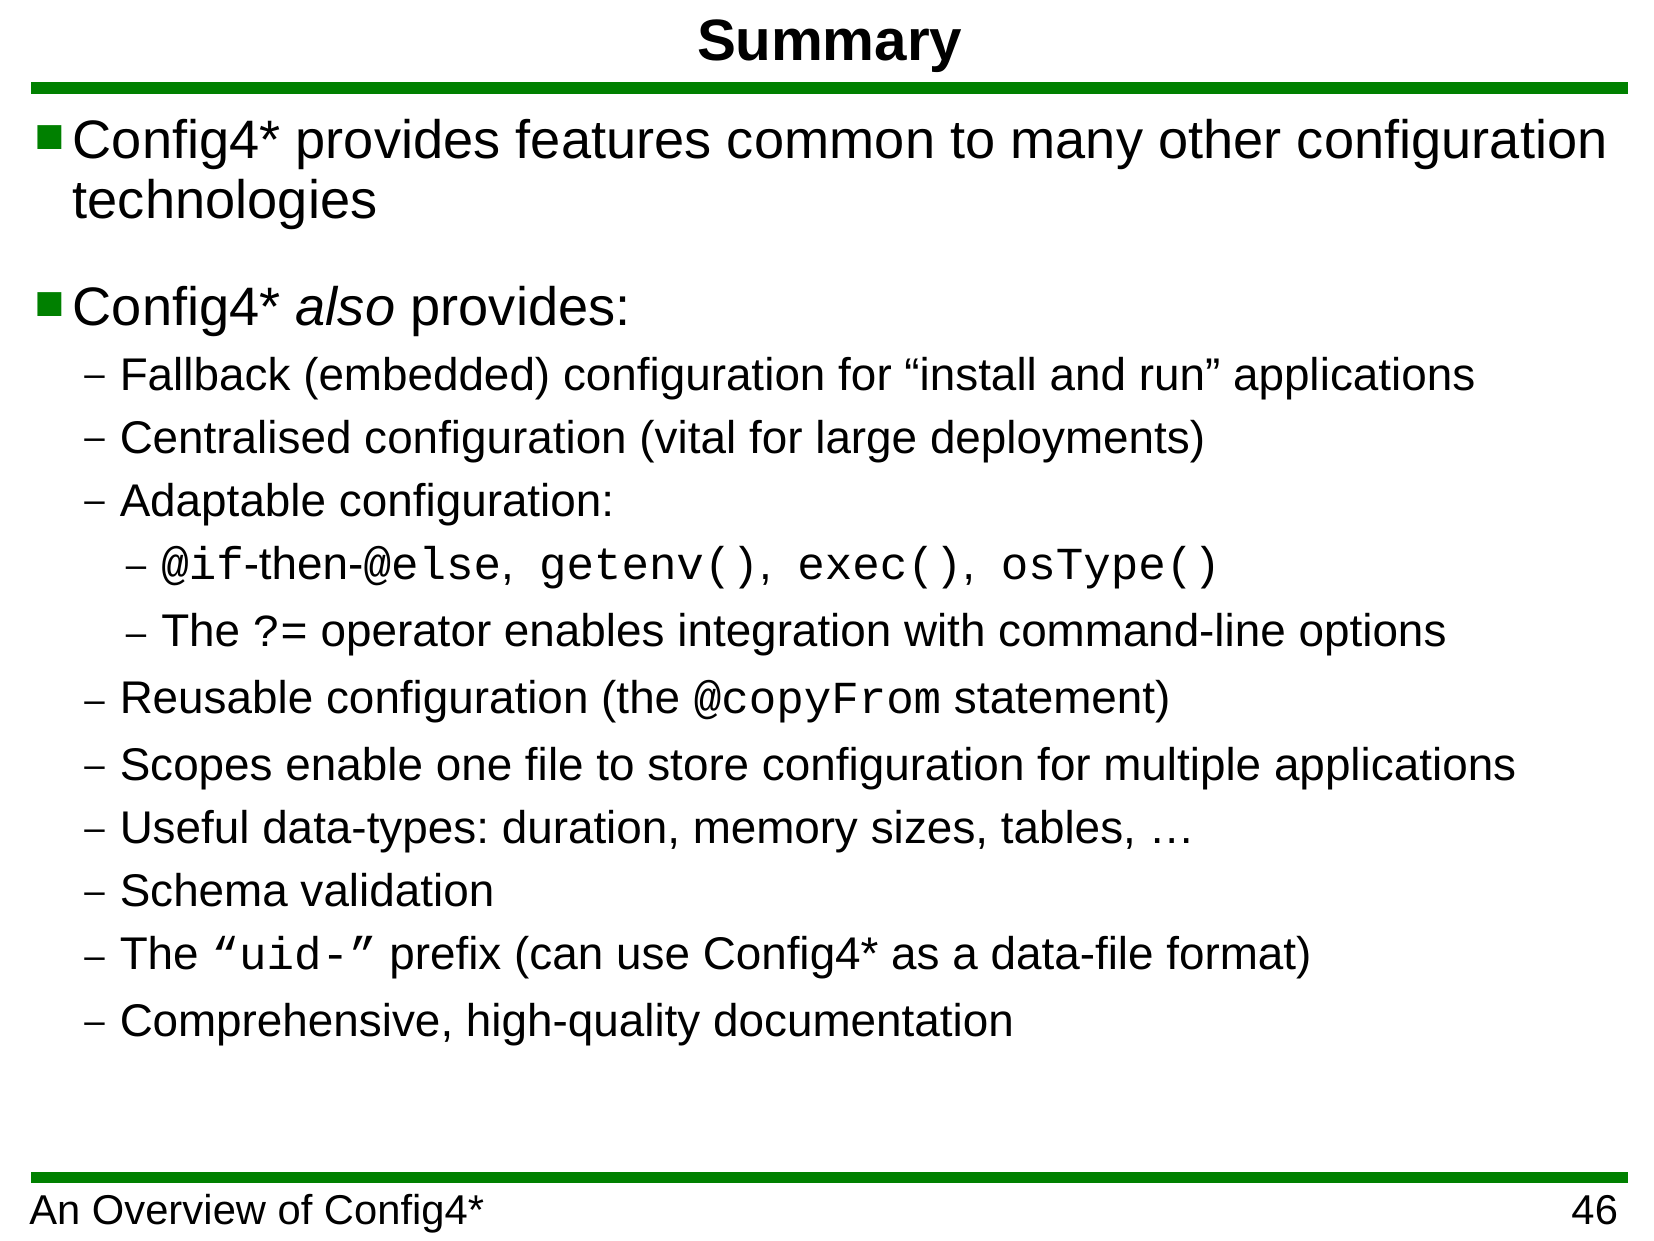

# Summary
Config4* provides features common to many other configuration technologies
Config4* also provides:
Fallback (embedded) configuration for “install and run” applications
Centralised configuration (vital for large deployments)
Adaptable configuration:
@if-then-@else, getenv(), exec(), osType()
The ?= operator enables integration with command-line options
Reusable configuration (the @copyFrom statement)
Scopes enable one file to store configuration for multiple applications
Useful data-types: duration, memory sizes, tables, …
Schema validation
The “uid-” prefix (can use Config4* as a data-file format)
Comprehensive, high-quality documentation
An Overview of Config4*
46